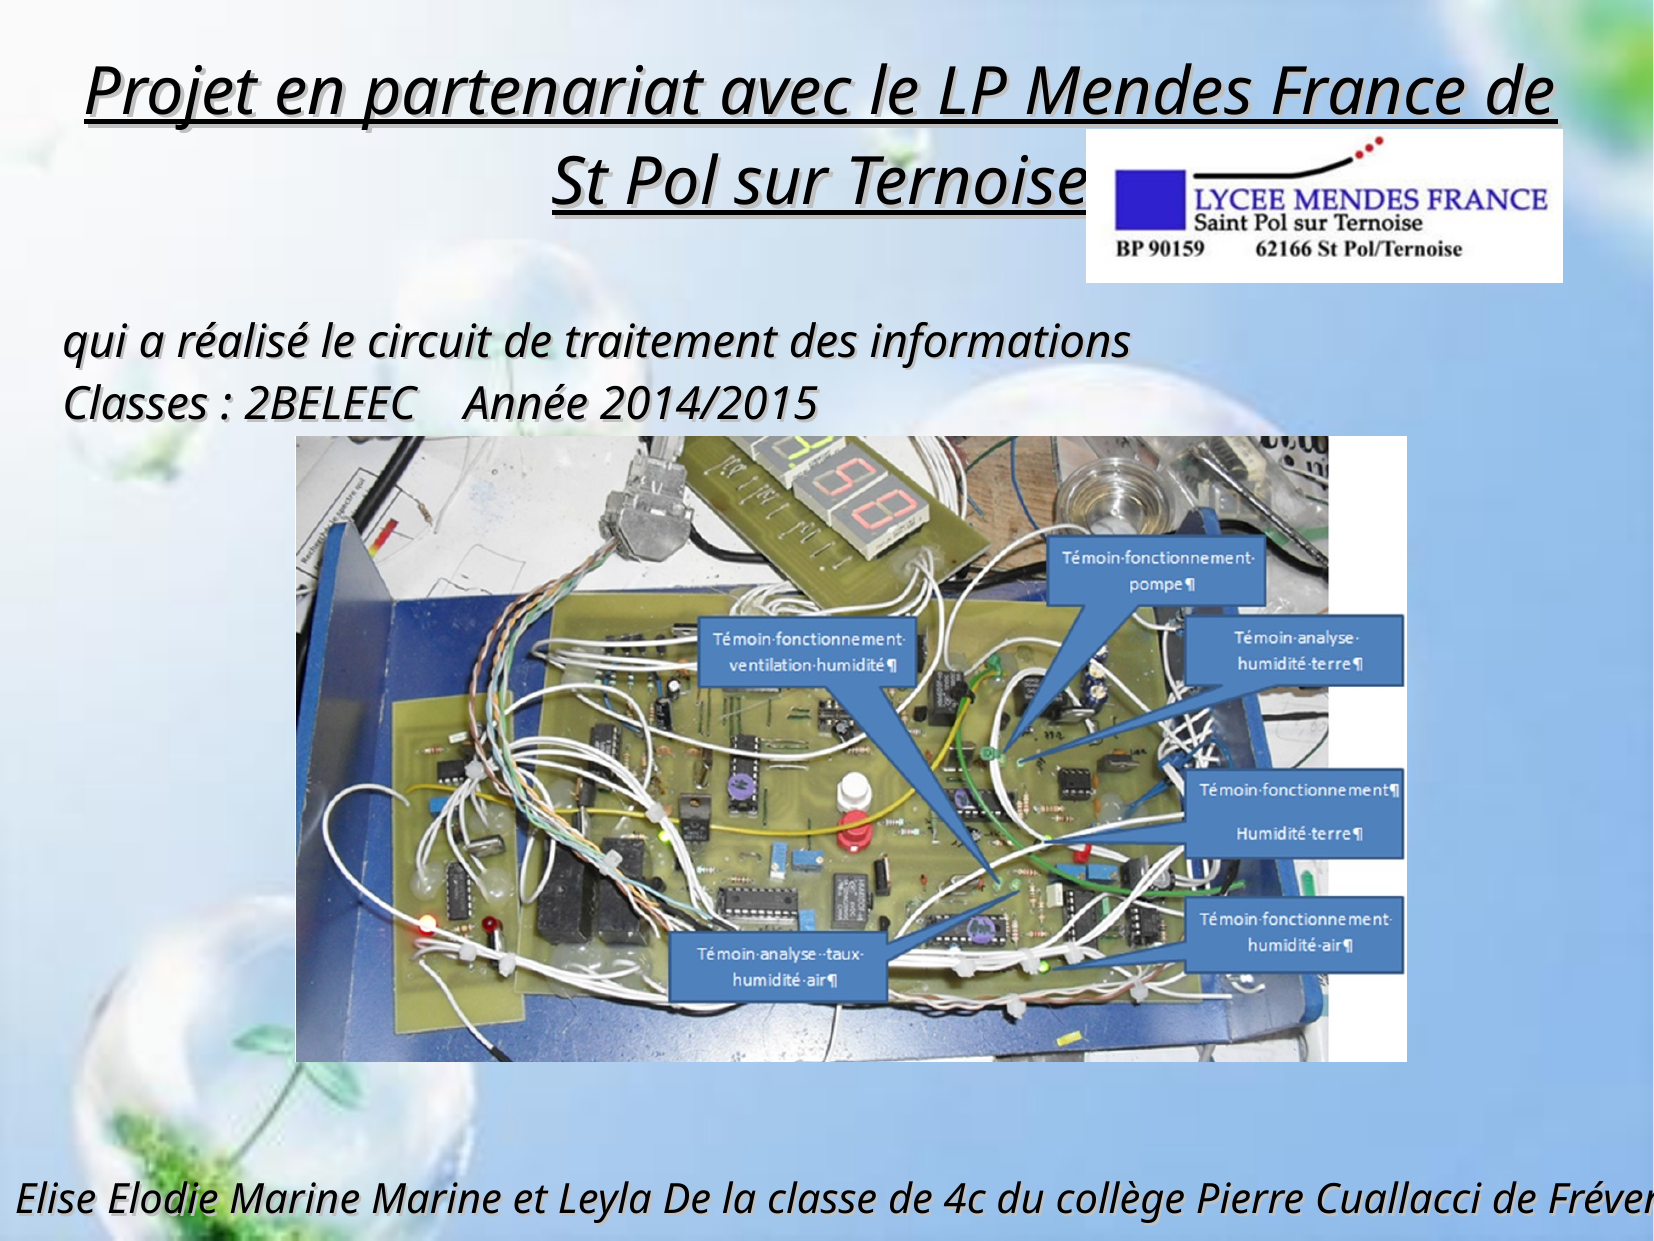

Projet en partenariat avec le LP Mendes France de St Pol sur Ternoise
qui a réalisé le circuit de traitement des informations
Classes : 2BELEEC Année 2014/2015
#
Elise Elodie Marine Marine et Leyla De la classe de 4c du collège Pierre Cuallacci de Frévent